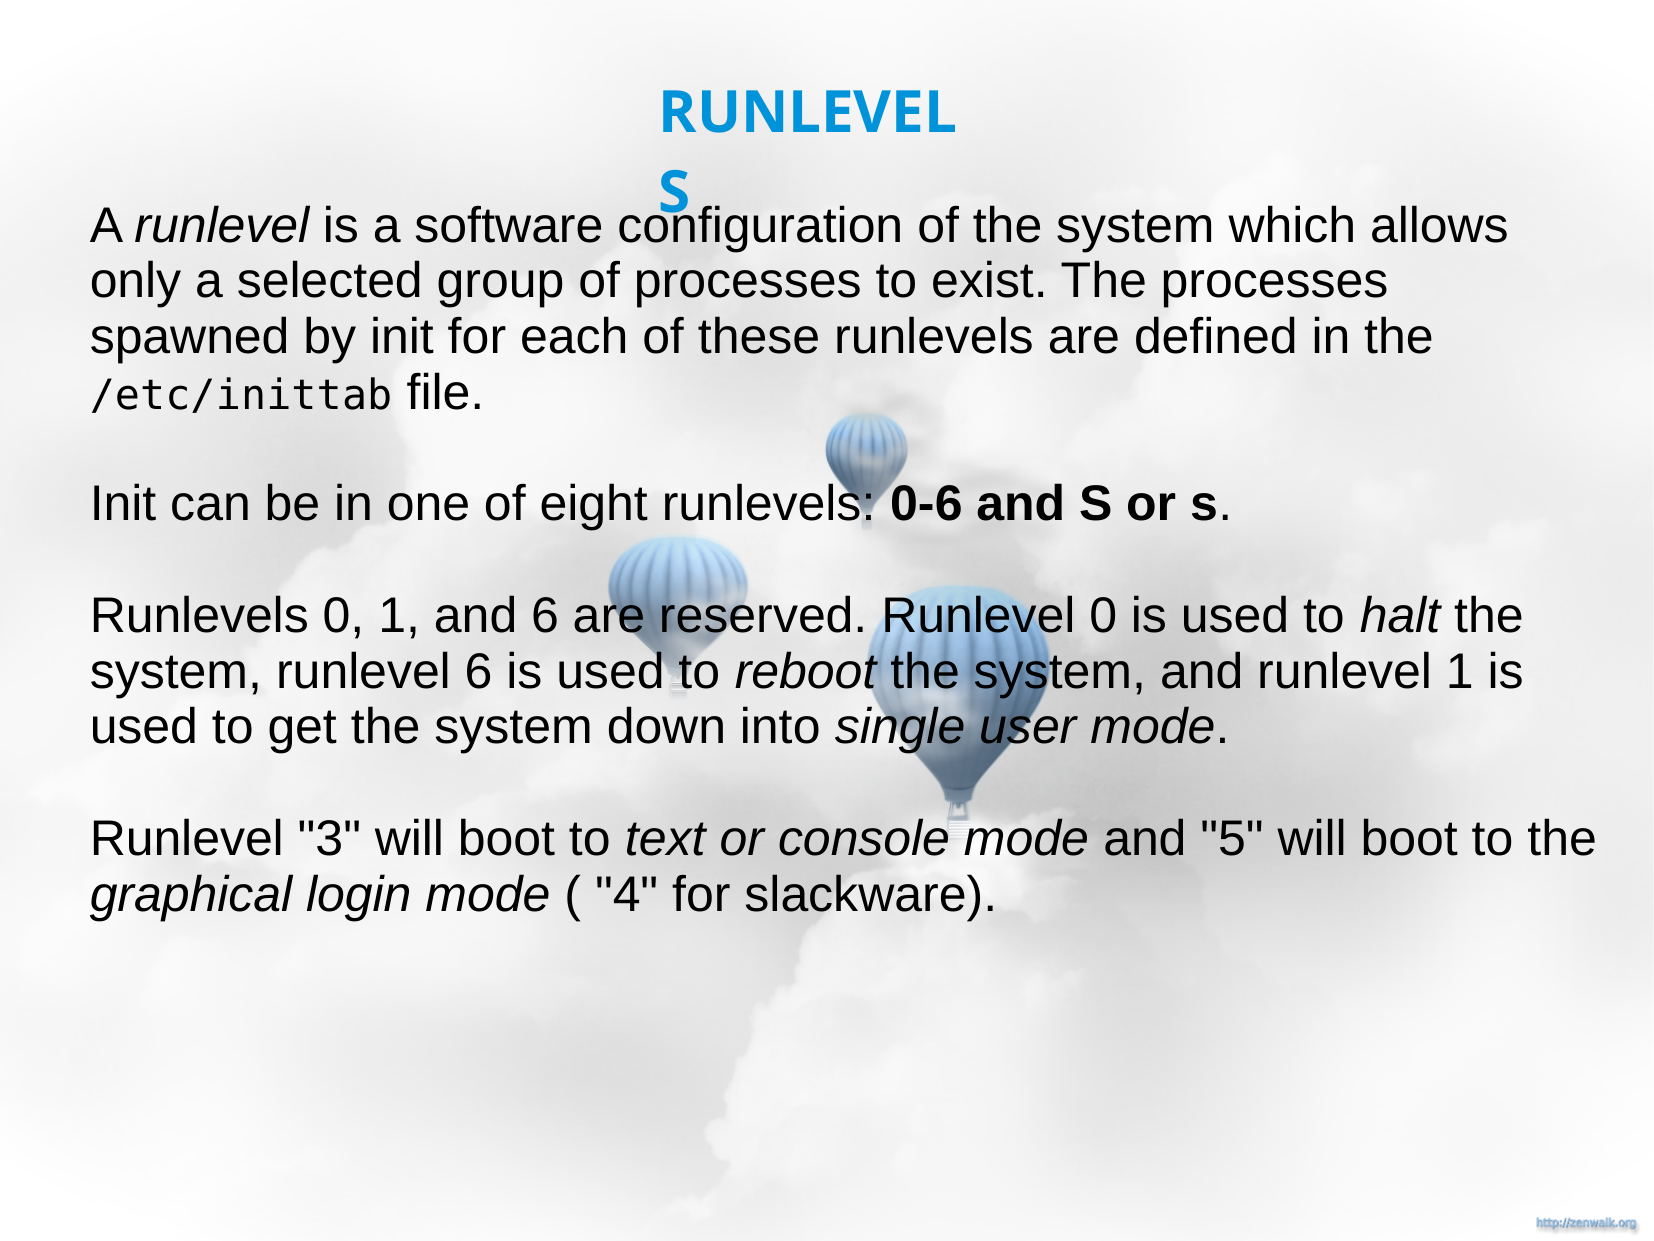

RUNLEVELS
A runlevel is a software configuration of the system which allows only a selected group of processes to exist. The processes spawned by init for each of these runlevels are defined in the /etc/inittab file.
Init can be in one of eight runlevels: 0-6 and S or s.
Runlevels 0, 1, and 6 are reserved. Runlevel 0 is used to halt the system, runlevel 6 is used to reboot the system, and runlevel 1 is used to get the system down into single user mode.
Runlevel "3" will boot to text or console mode and "5" will boot to the graphical login mode ( "4" for slackware).